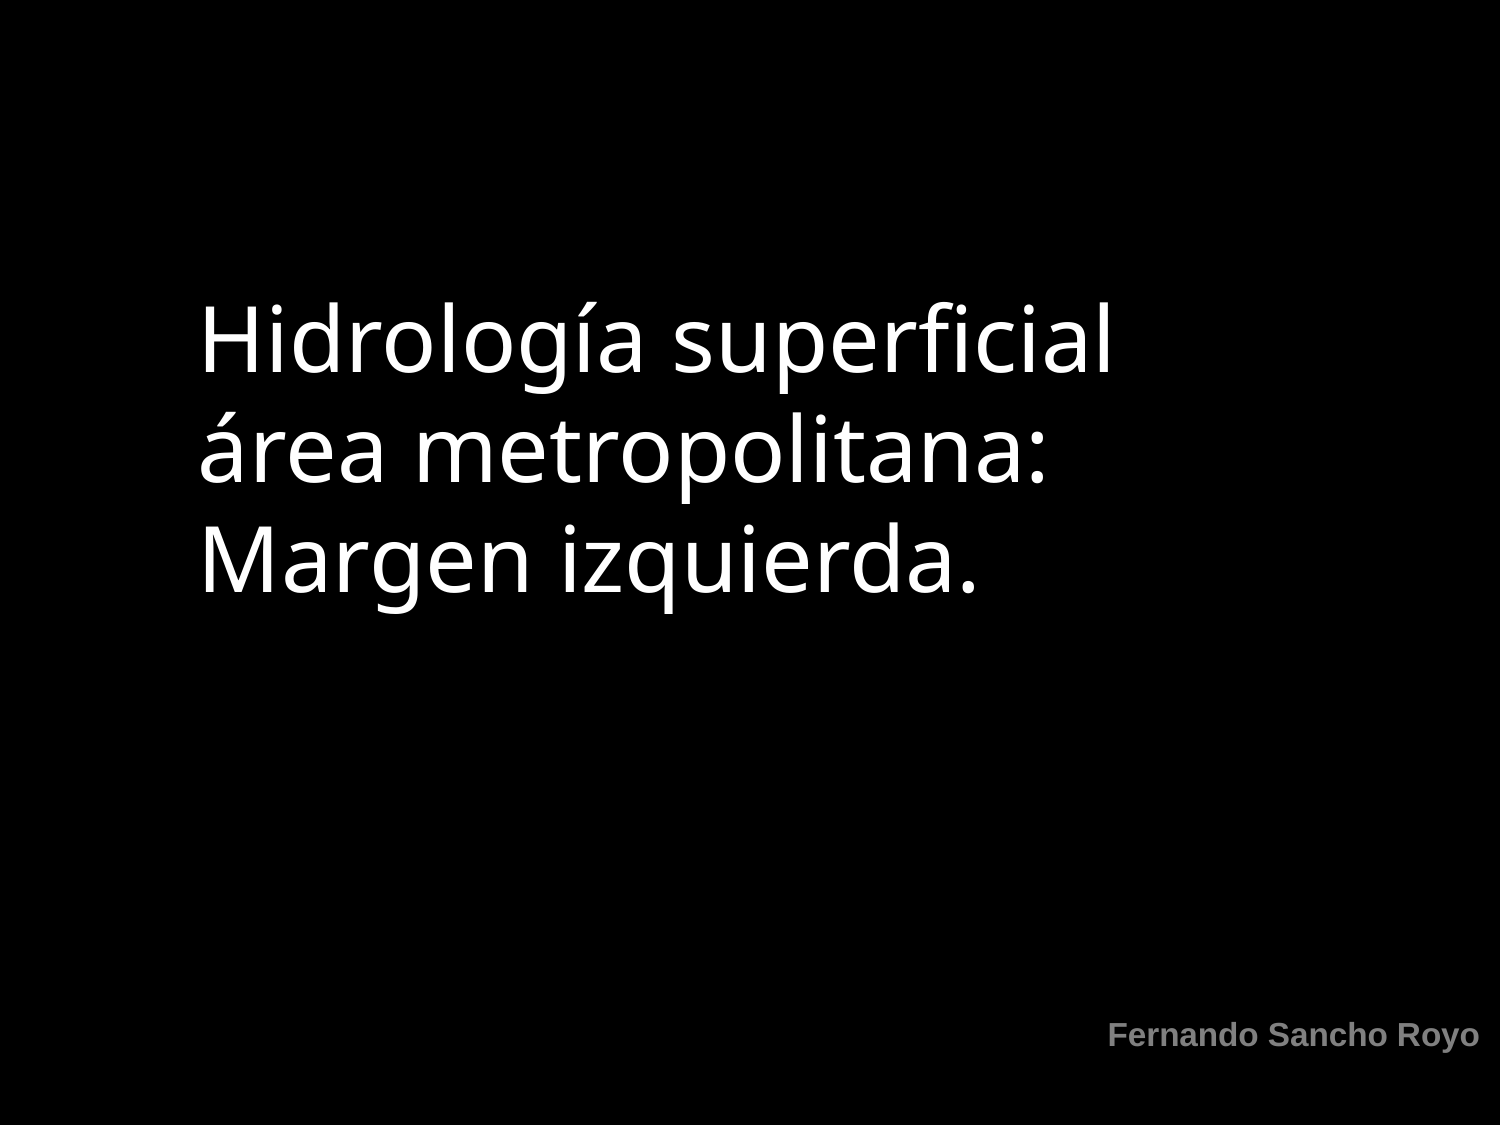

Hidrología superficial área metropolitana:
Margen izquierda.
Fernando Sancho Royo